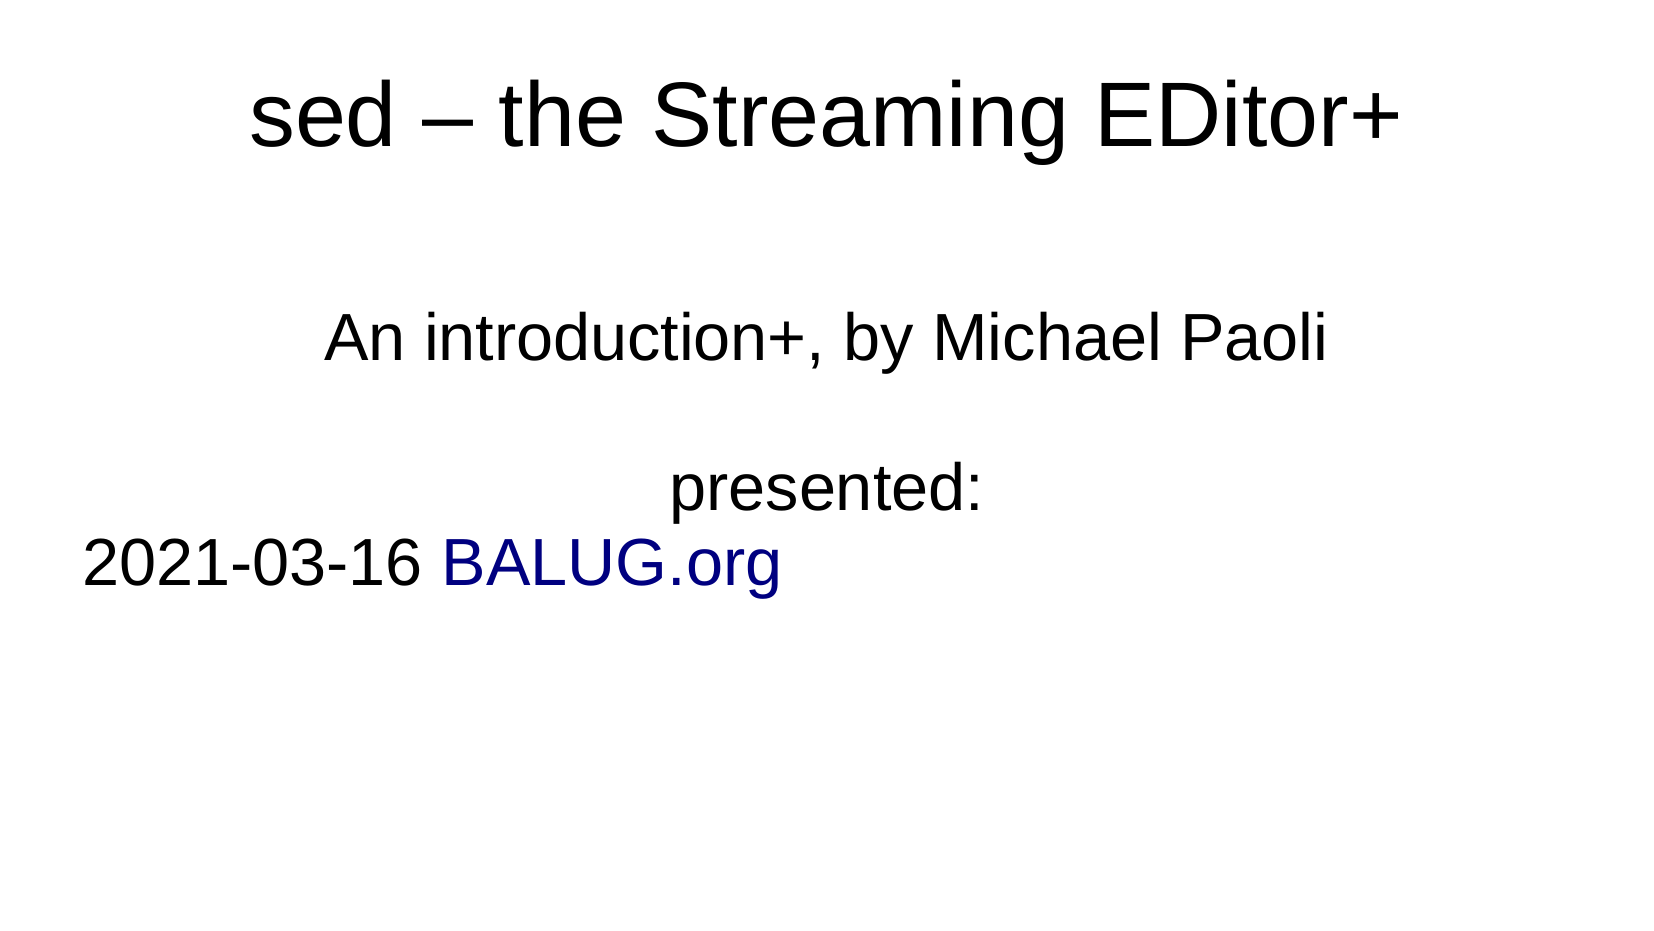

# sed – the Streaming EDitor+
An introduction+, by Michael Paoli
presented:
2021-03-16 BALUG.org